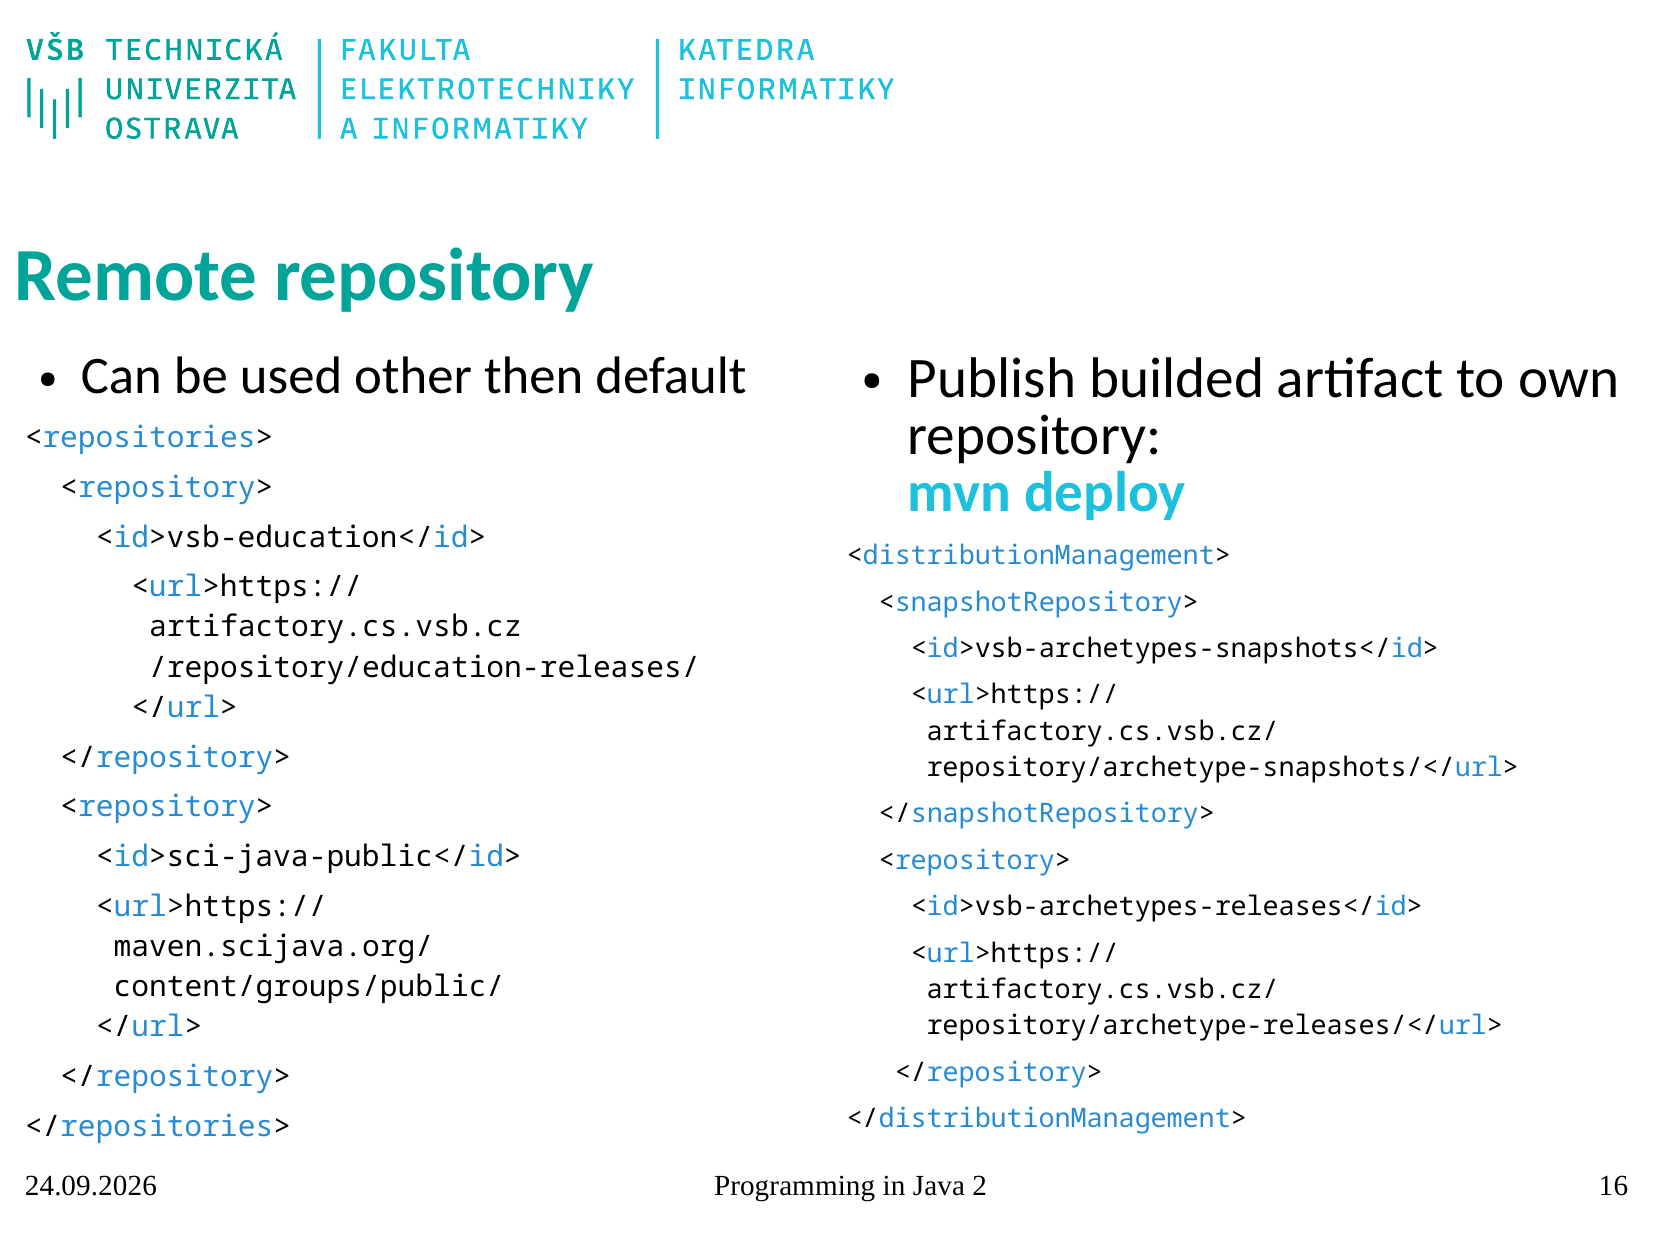

Remote repository
# Can be used other then default
<repositories>
 <repository>
 <id>vsb-education</id>
 <url>https://
 artifactory.cs.vsb.cz
 /repository/education-releases/
 </url>
 </repository>
 <repository>
 <id>sci-java-public</id>
 <url>https://
 maven.scijava.org/
 content/groups/public/
 </url>
 </repository>
</repositories>
Publish builded artifact to own repository:
mvn deploy
<distributionManagement>
 <snapshotRepository>
 <id>vsb-archetypes-snapshots</id>
 <url>https://
 artifactory.cs.vsb.cz/
 repository/archetype-snapshots/</url>
 </snapshotRepository>
 <repository>
 <id>vsb-archetypes-releases</id>
 <url>https://
 artifactory.cs.vsb.cz/
 repository/archetype-releases/</url>
 </repository>
</distributionManagement>
Programming in Java 2
16